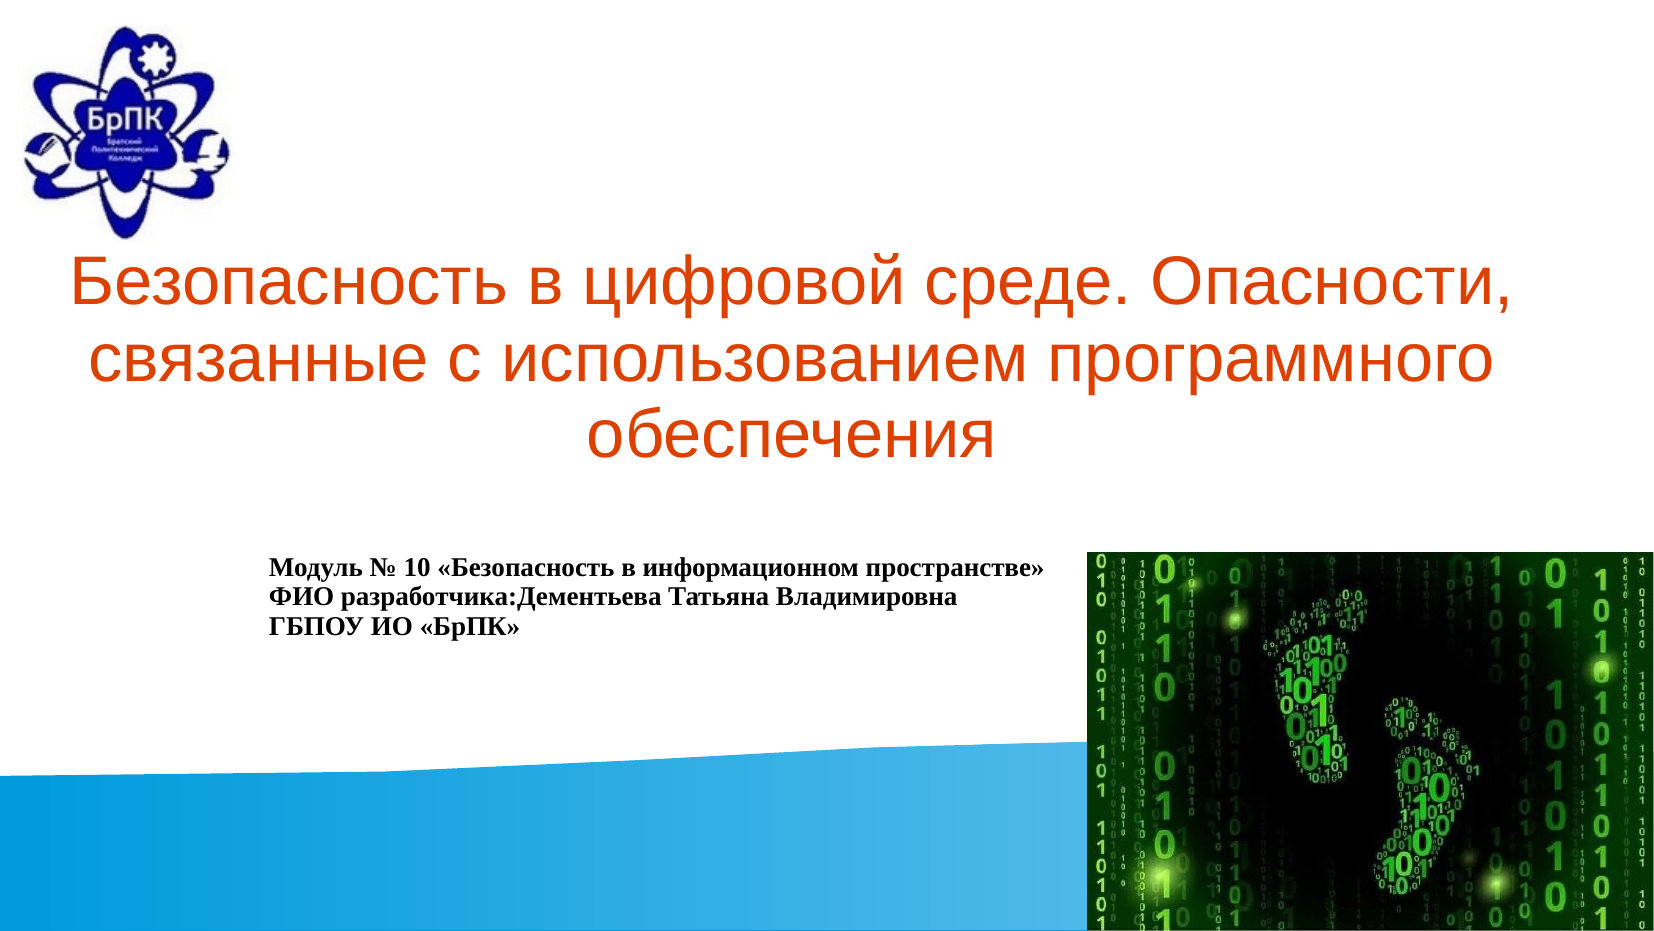

# Безопасность в цифровой среде. Опасности, связанные с использованием программного обеспечения
Модуль № 10 «Безопасность в информационном пространстве»
ФИО разработчика:Дементьева Татьяна Владимировна
ГБПОУ ИО «БрПК»